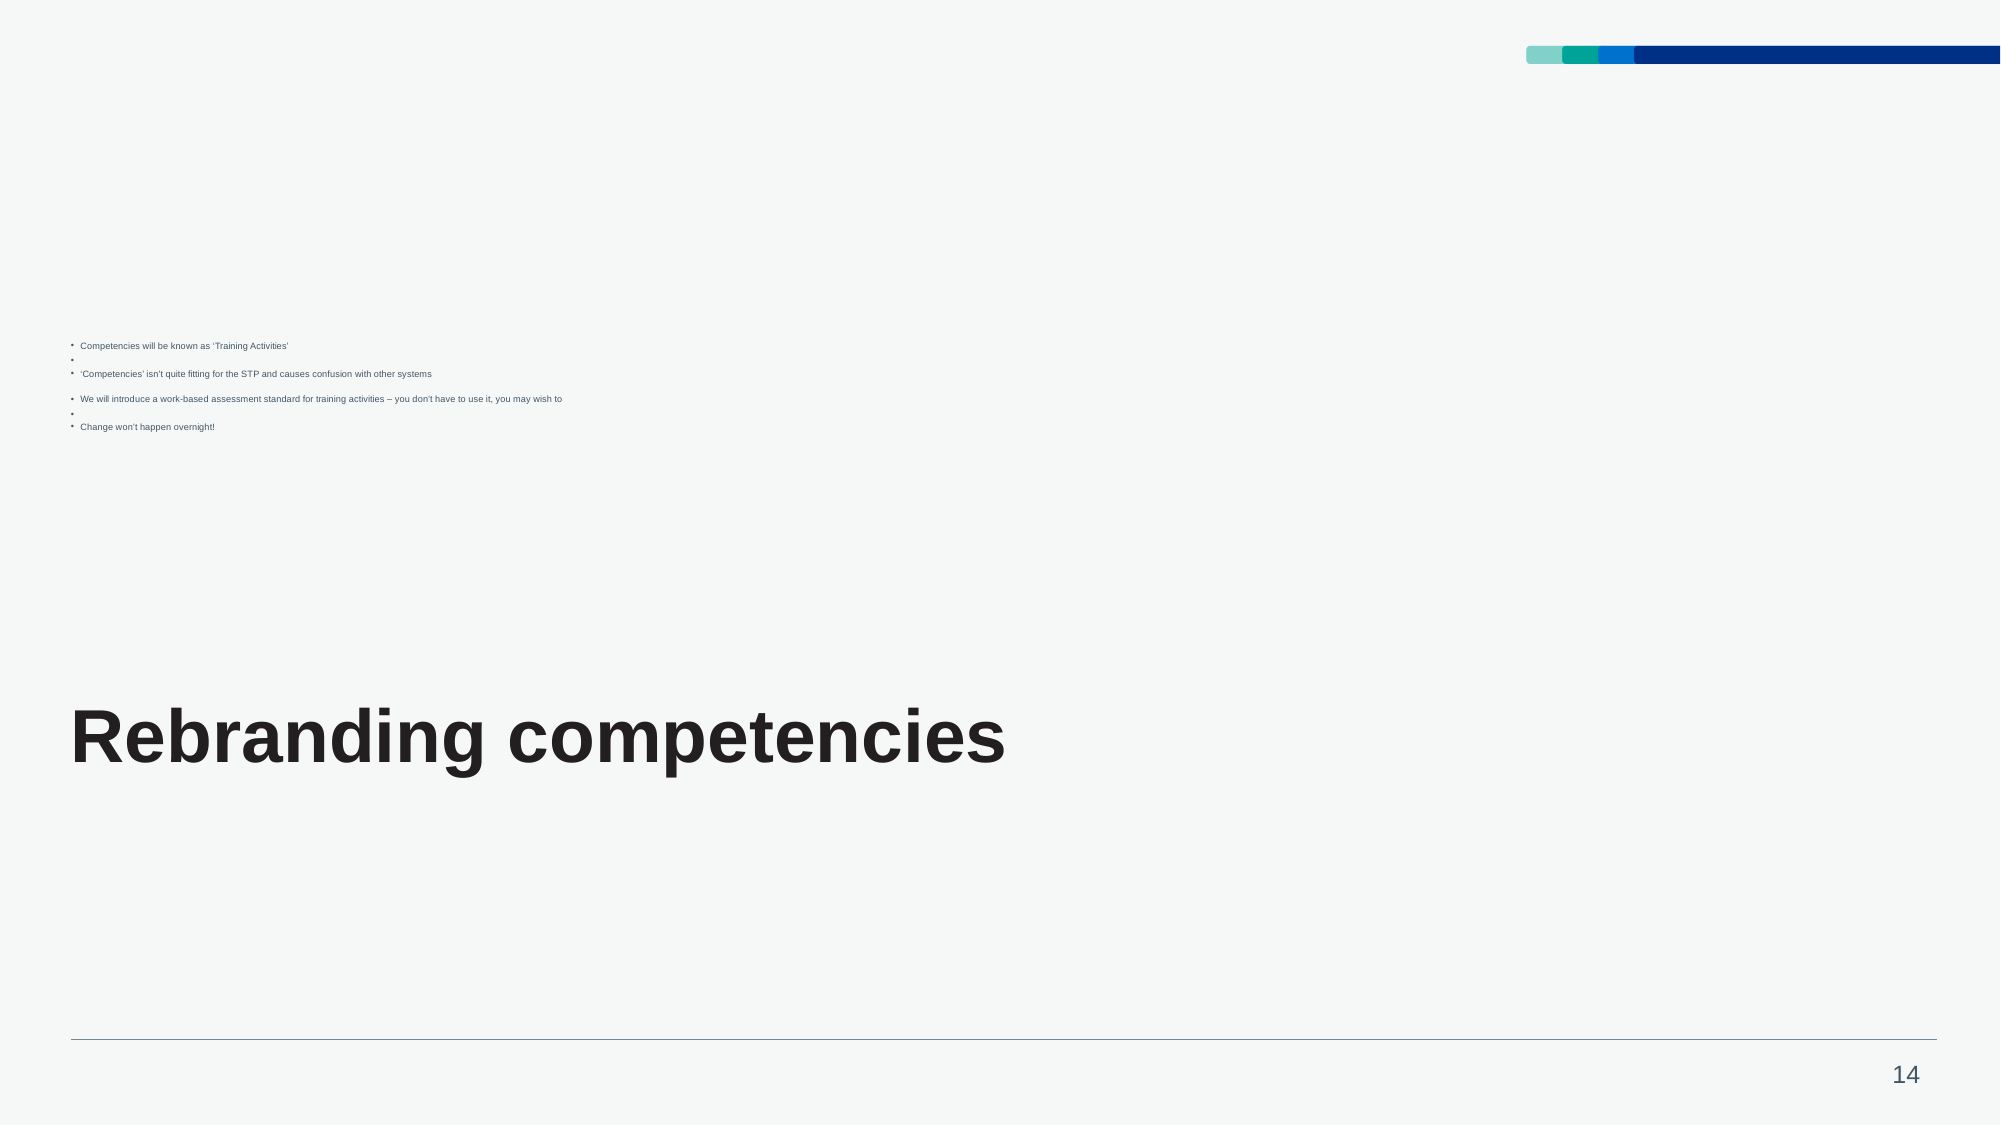

Competencies will be known as ‘Training Activities’
‘Competencies’ isn’t quite fitting for the STP and causes confusion with other systems
We will introduce a work-based assessment standard for training activities – you don’t have to use it, you may wish to
Change won’t happen overnight!
# Rebranding competencies